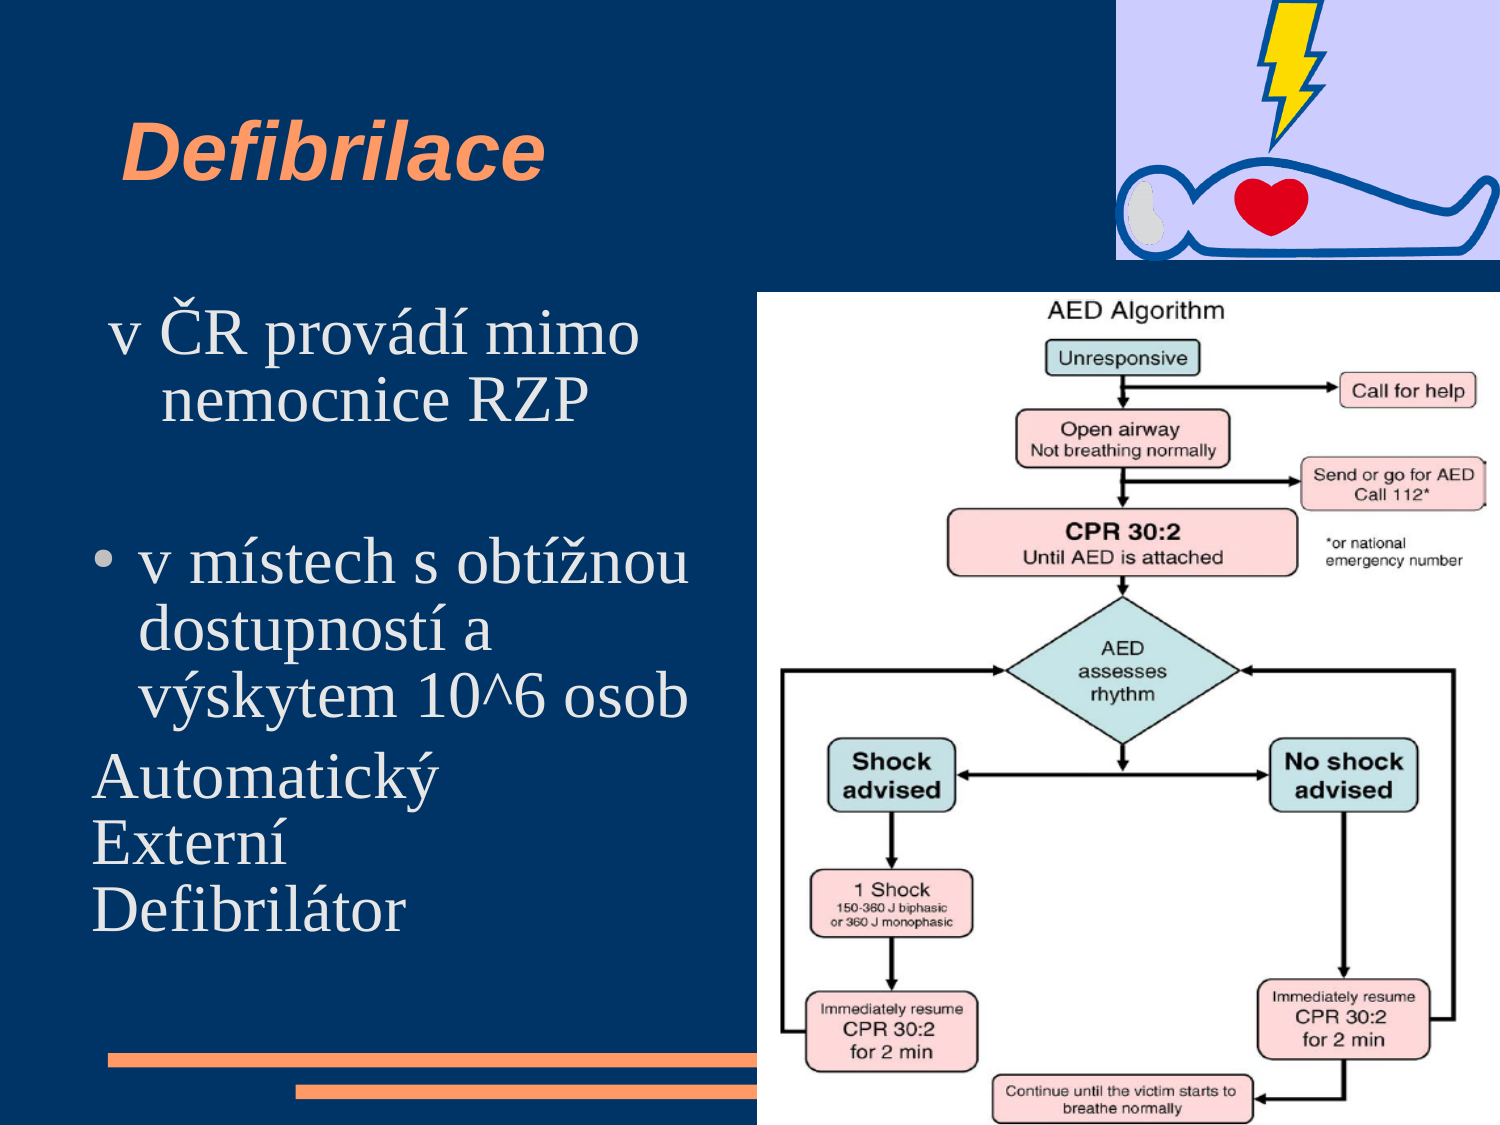

# Defibrilace
v ČR provádí mimo nemocnice RZP
v místech s obtížnou dostupností a výskytem 10^6 osob
Automatický
Externí
Defibrilátor